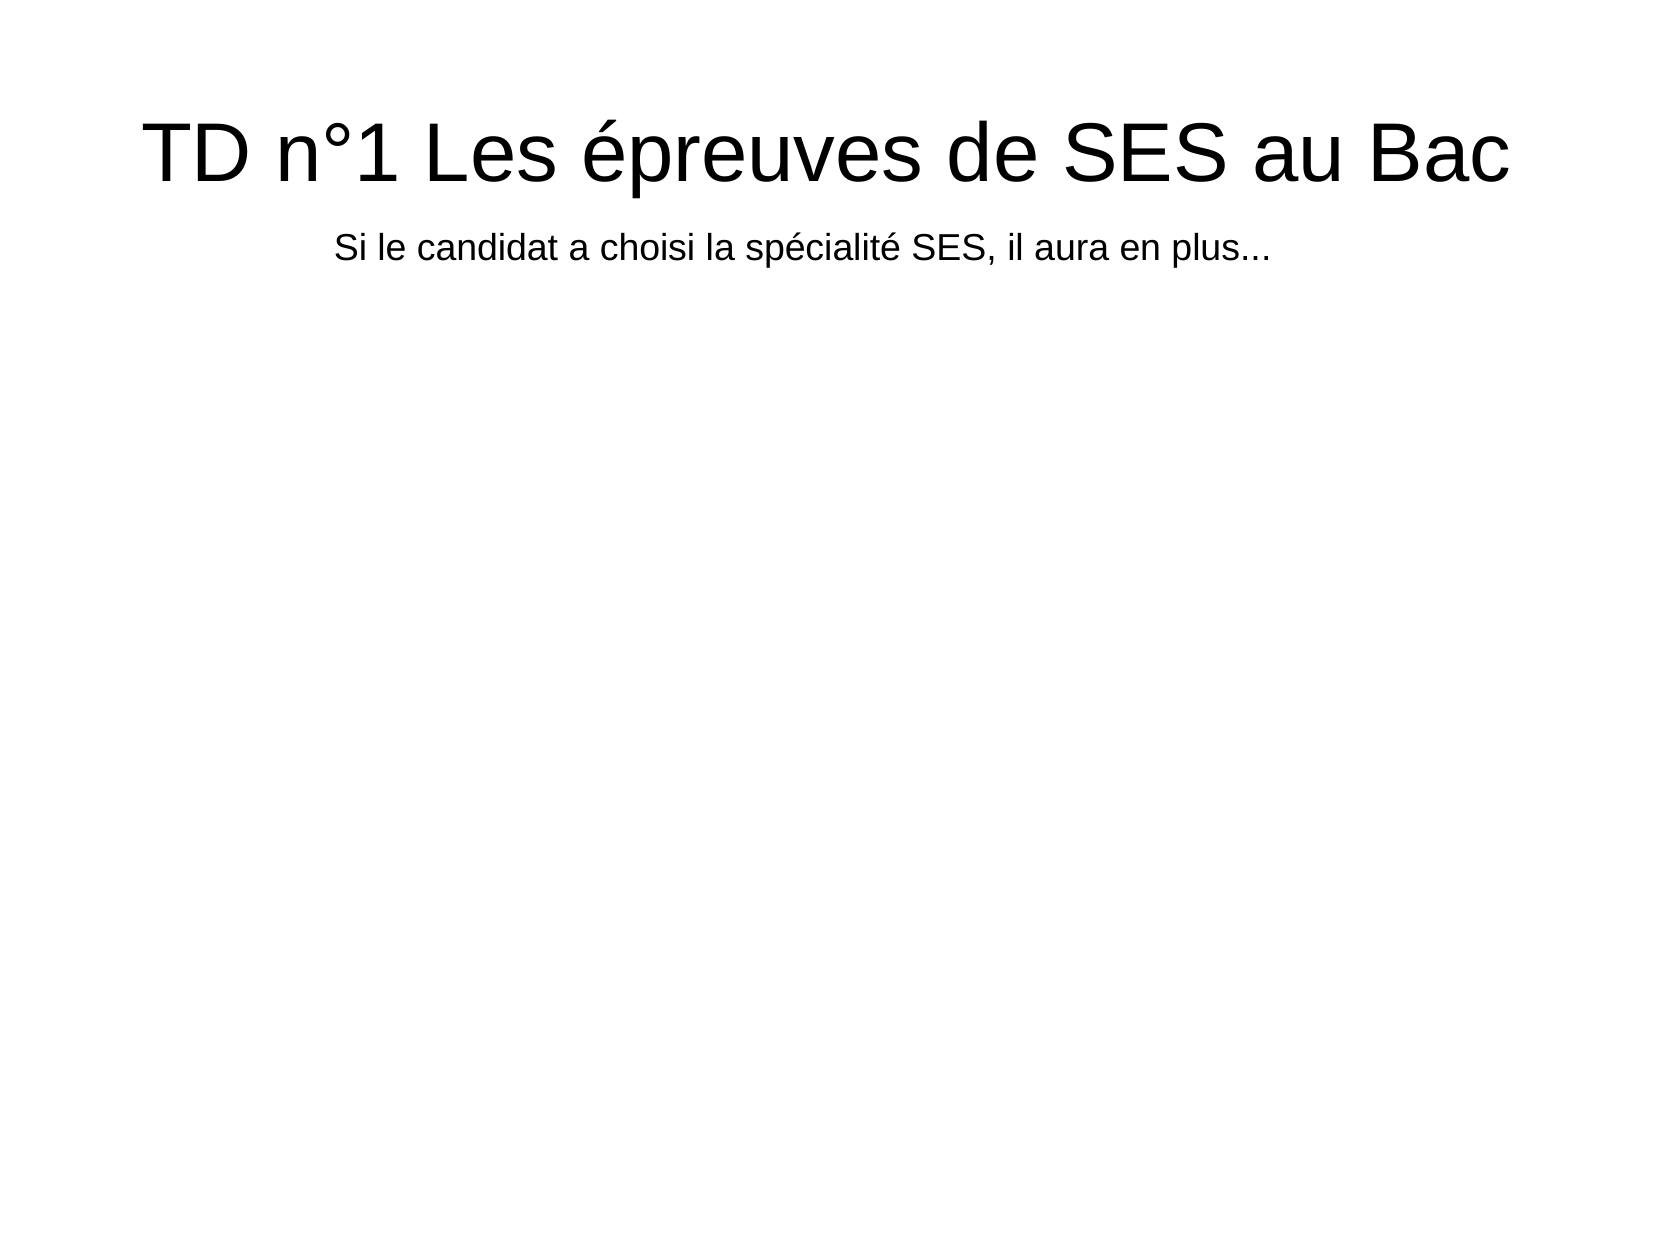

# TD n°1 Les épreuves de SES au Bac
Si le candidat a choisi la spécialité SES, il aura en plus...